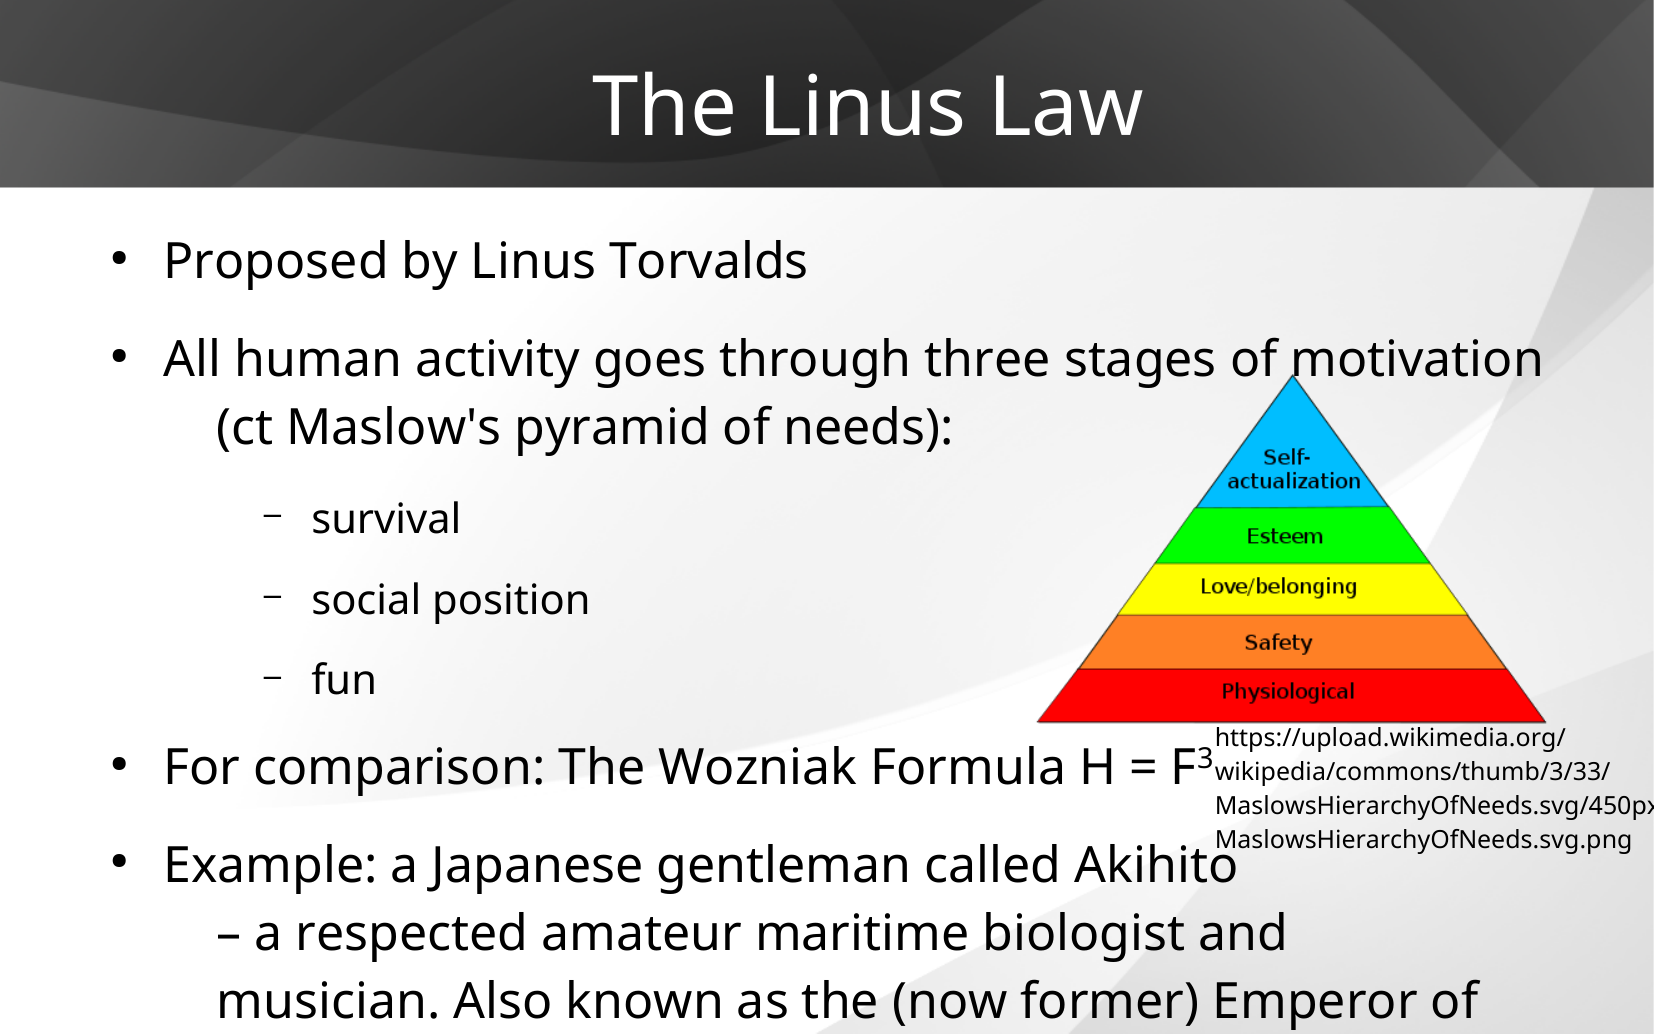

# The Linus Law
Proposed by Linus Torvalds
All human activity goes through three stages of motivation (ct Maslow's pyramid of needs):
survival
social position
fun
For comparison: The Wozniak Formula H = F3
Example: a Japanese gentleman called Akihito
– a respected amateur maritime biologist and
musician. Also known as the (now former) Emperor of Japan
https://upload.wikimedia.org/wikipedia/commons/thumb/3/33/MaslowsHierarchyOfNeeds.svg/450px-MaslowsHierarchyOfNeeds.svg.png